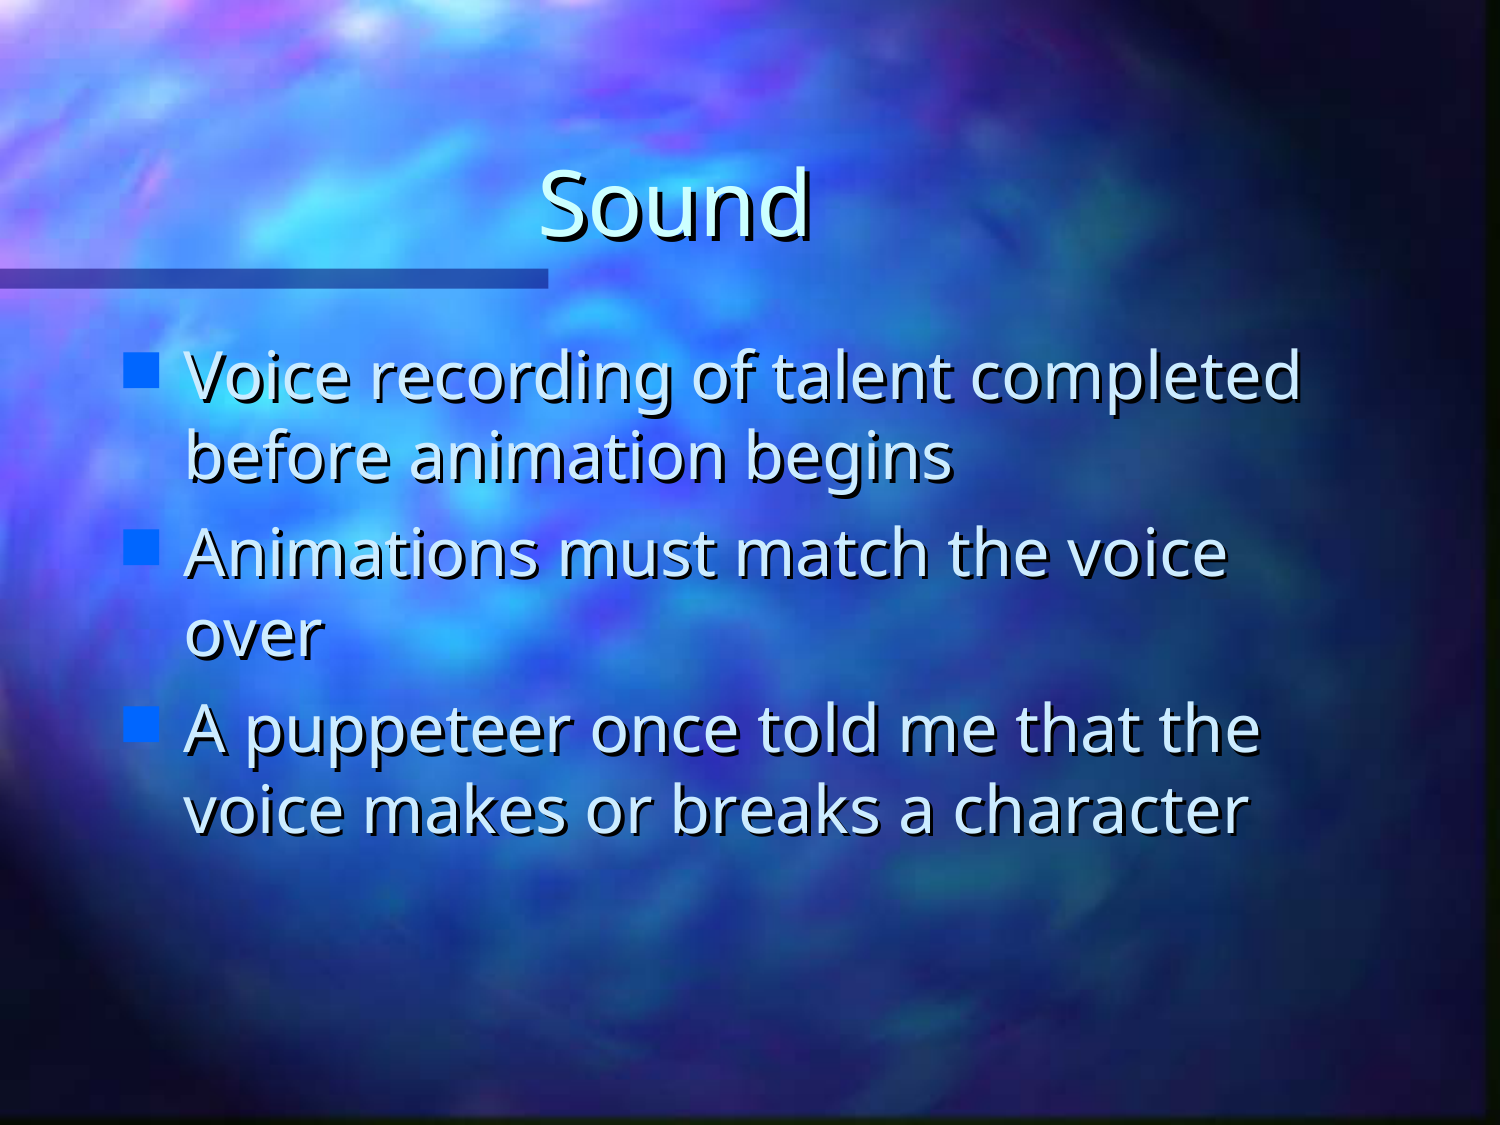

# Sound
Voice recording of talent completed before animation begins
Animations must match the voice over
A puppeteer once told me that the voice makes or breaks a character